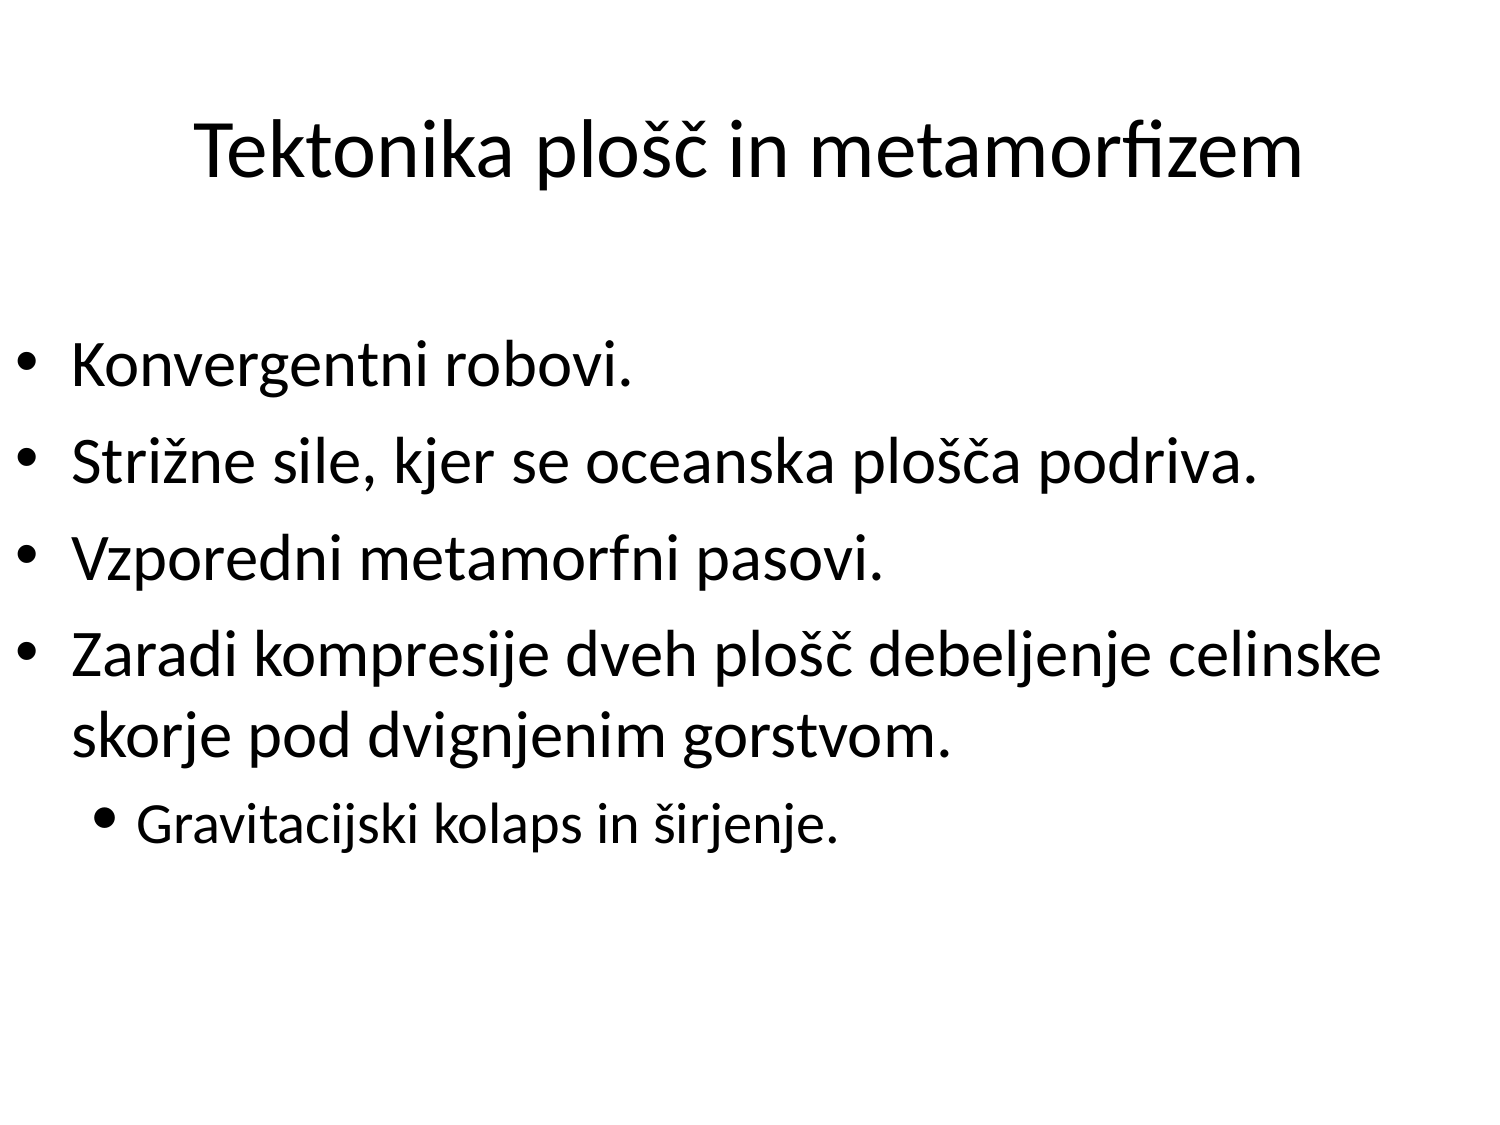

# Tektonika plošč in metamorfizem
Konvergentni robovi.
Strižne sile, kjer se oceanska plošča podriva.
Vzporedni metamorfni pasovi.
Zaradi kompresije dveh plošč debeljenje celinske skorje pod dvignjenim gorstvom.
Gravitacijski kolaps in širjenje.